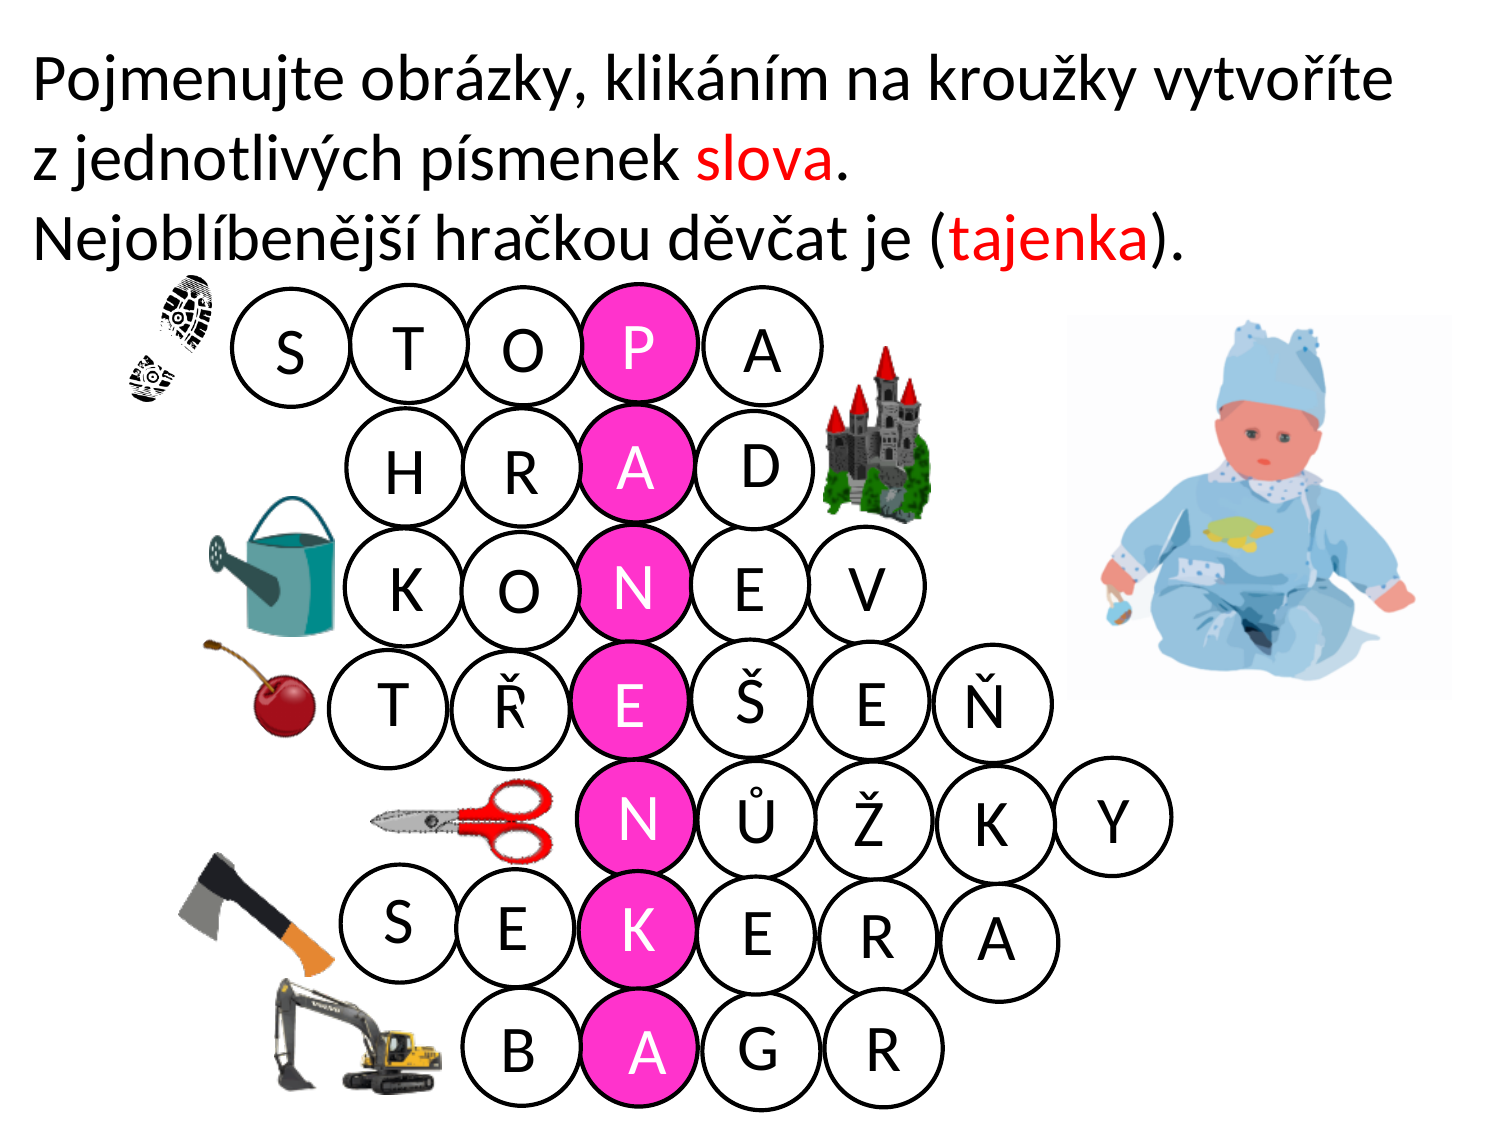

Pojmenujte obrázky, klikáním na kroužky vytvoříte
z jednotlivých písmenek slova.
Nejoblíbenější hračkou děvčat je (tajenka).
P
T
O
A
S
A
H
R
D
E
N
K
V
O
E
Š
T
E
Ň
Ř
V
N
Ů
Y
Ž
K
S
E
K
E
R
A
G
R
B
A